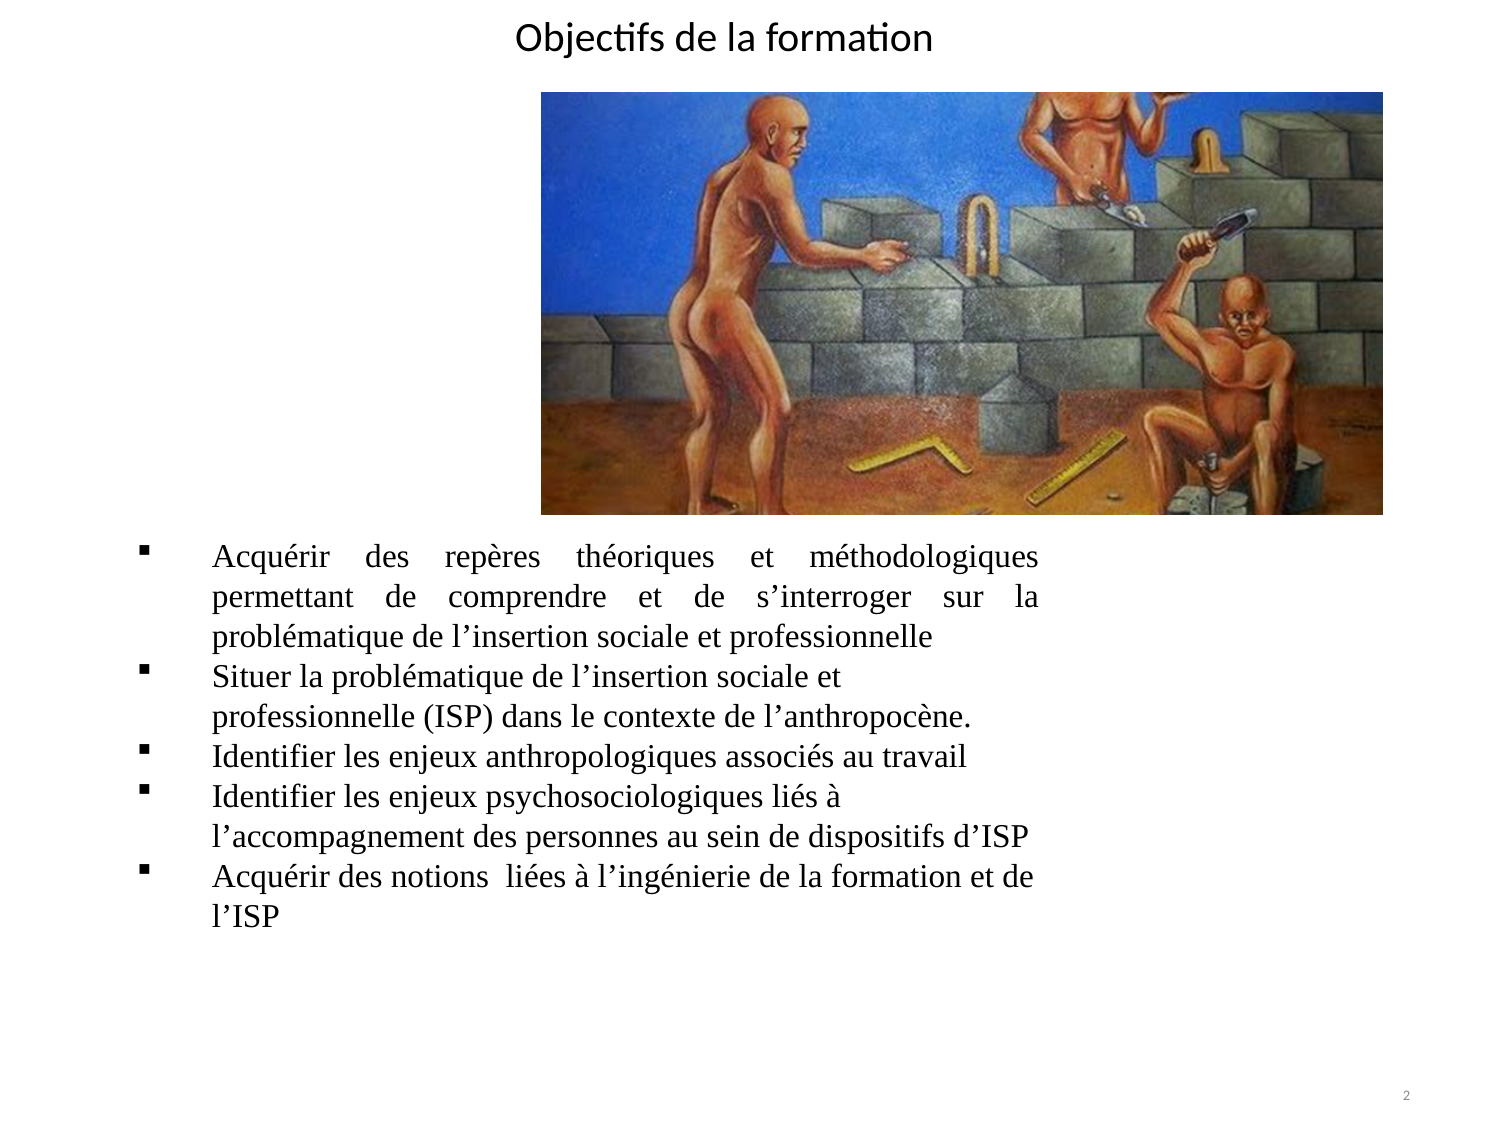

# Objectifs de la formation
Acquérir des repères théoriques et méthodologiques permettant de comprendre et de s’interroger sur la problématique de l’insertion sociale et professionnelle
Situer la problématique de l’insertion sociale et professionnelle (ISP) dans le contexte de l’anthropocène.
Identifier les enjeux anthropologiques associés au travail
Identifier les enjeux psychosociologiques liés à l’accompagnement des personnes au sein de dispositifs d’ISP
Acquérir des notions liées à l’ingénierie de la formation et de l’ISP